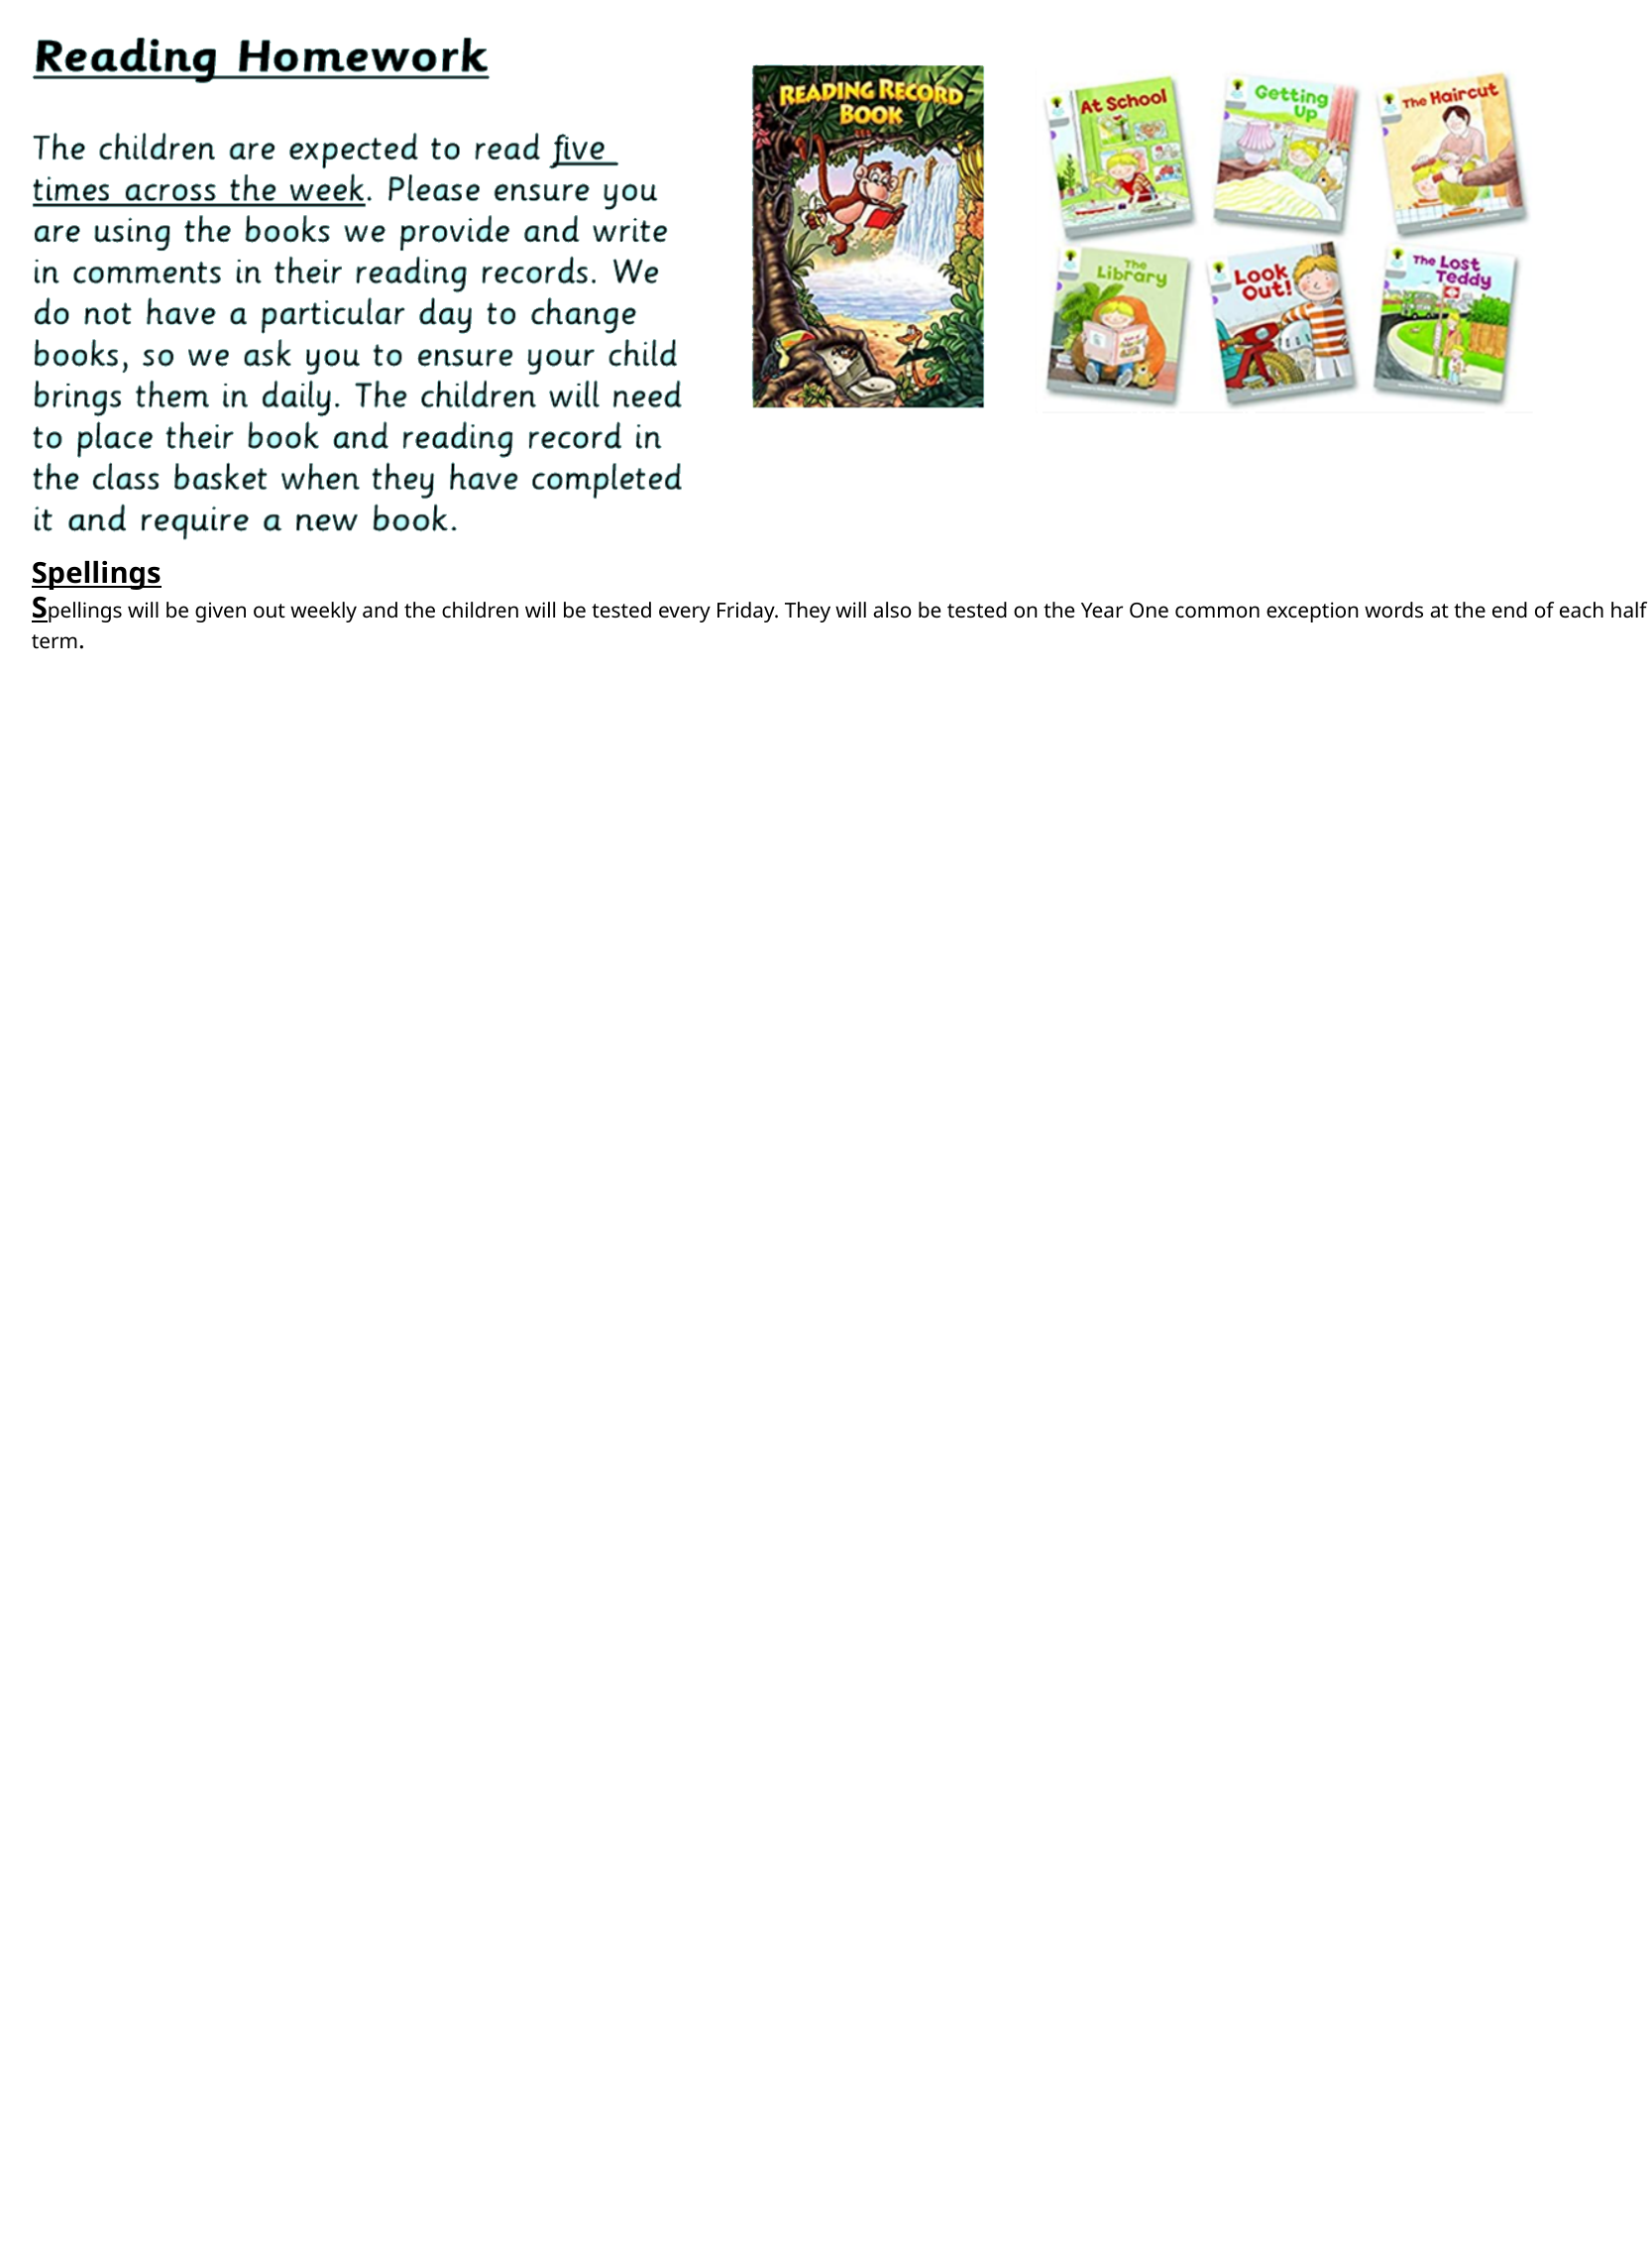

Spellings
Spellings will be given out weekly and the children will be tested every Friday. They will also be tested on the  Year One common exception words at the end of each half term.